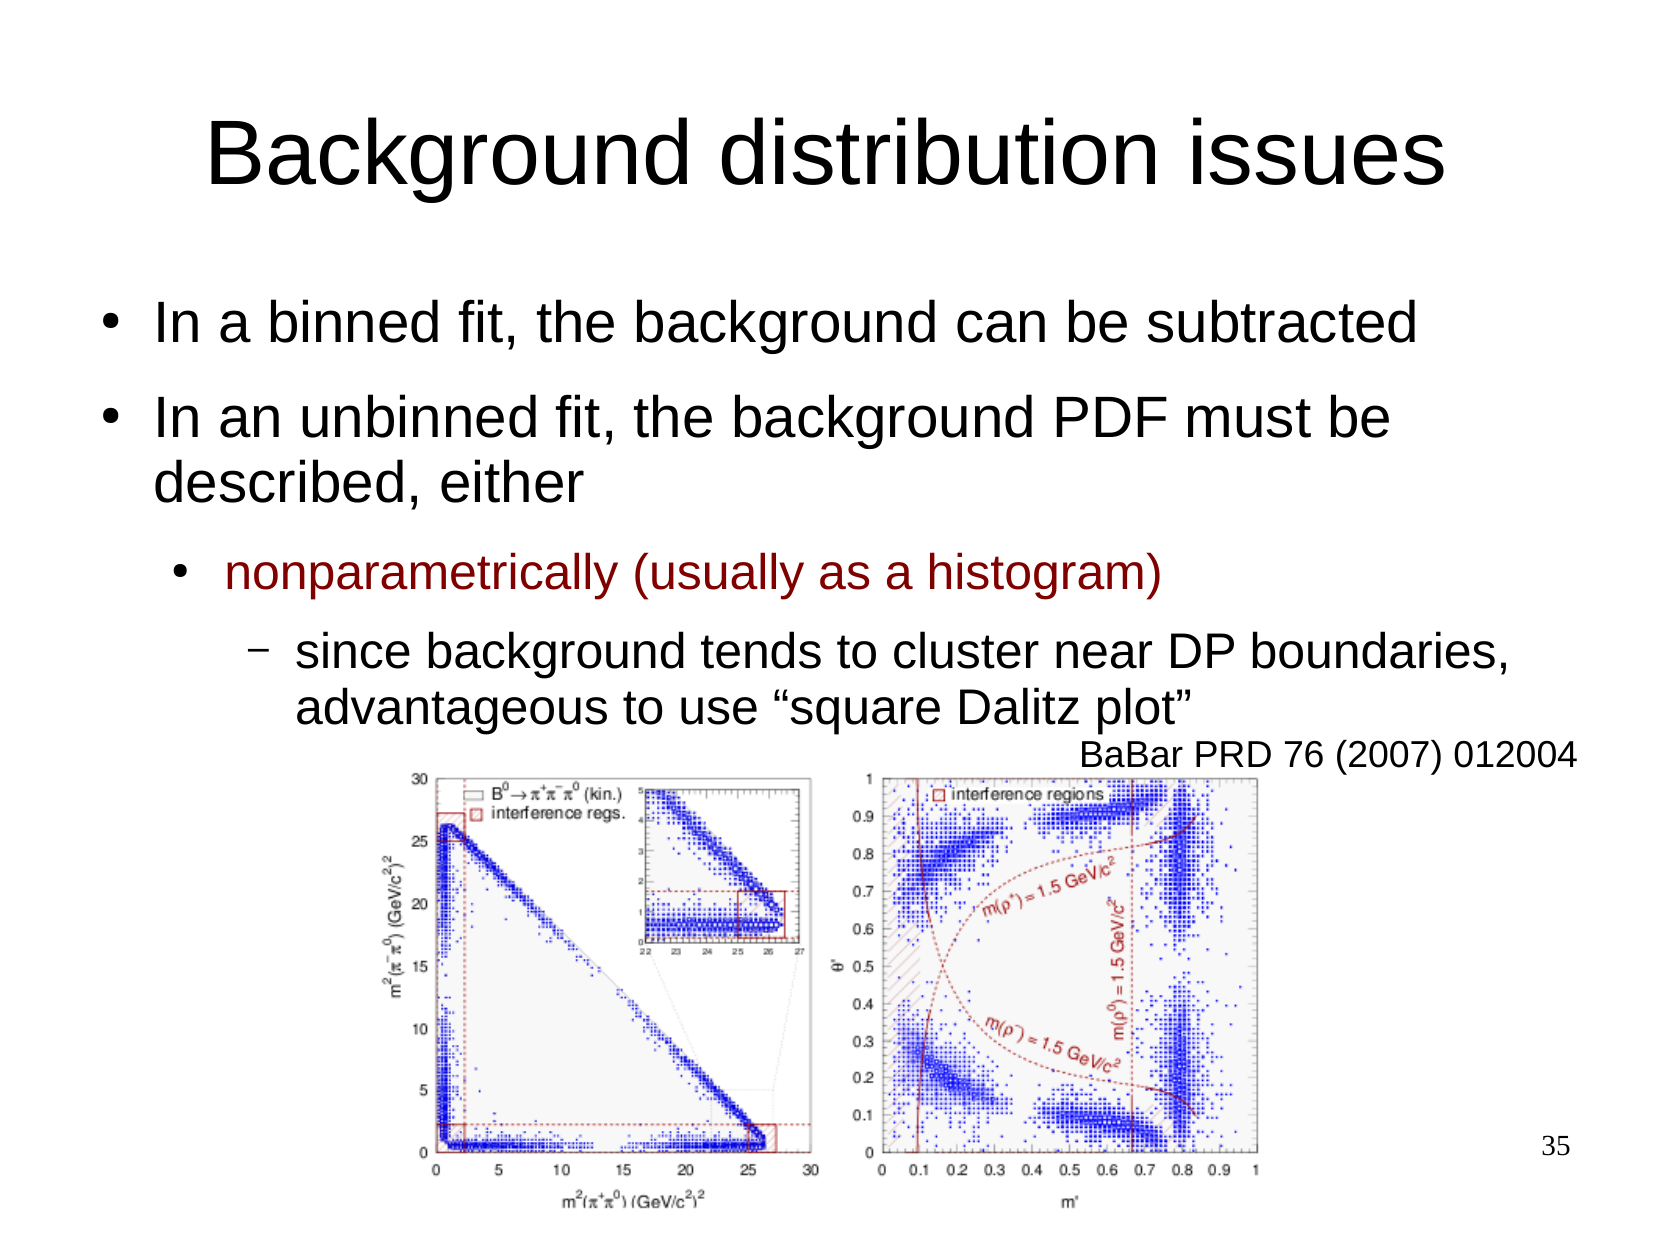

# Background distribution issues
In a binned fit, the background can be subtracted
In an unbinned fit, the background PDF must be described, either
nonparametrically (usually as a histogram)
since background tends to cluster near DP boundaries, advantageous to use “square Dalitz plot”
BaBar PRD 76 (2007) 012004
35